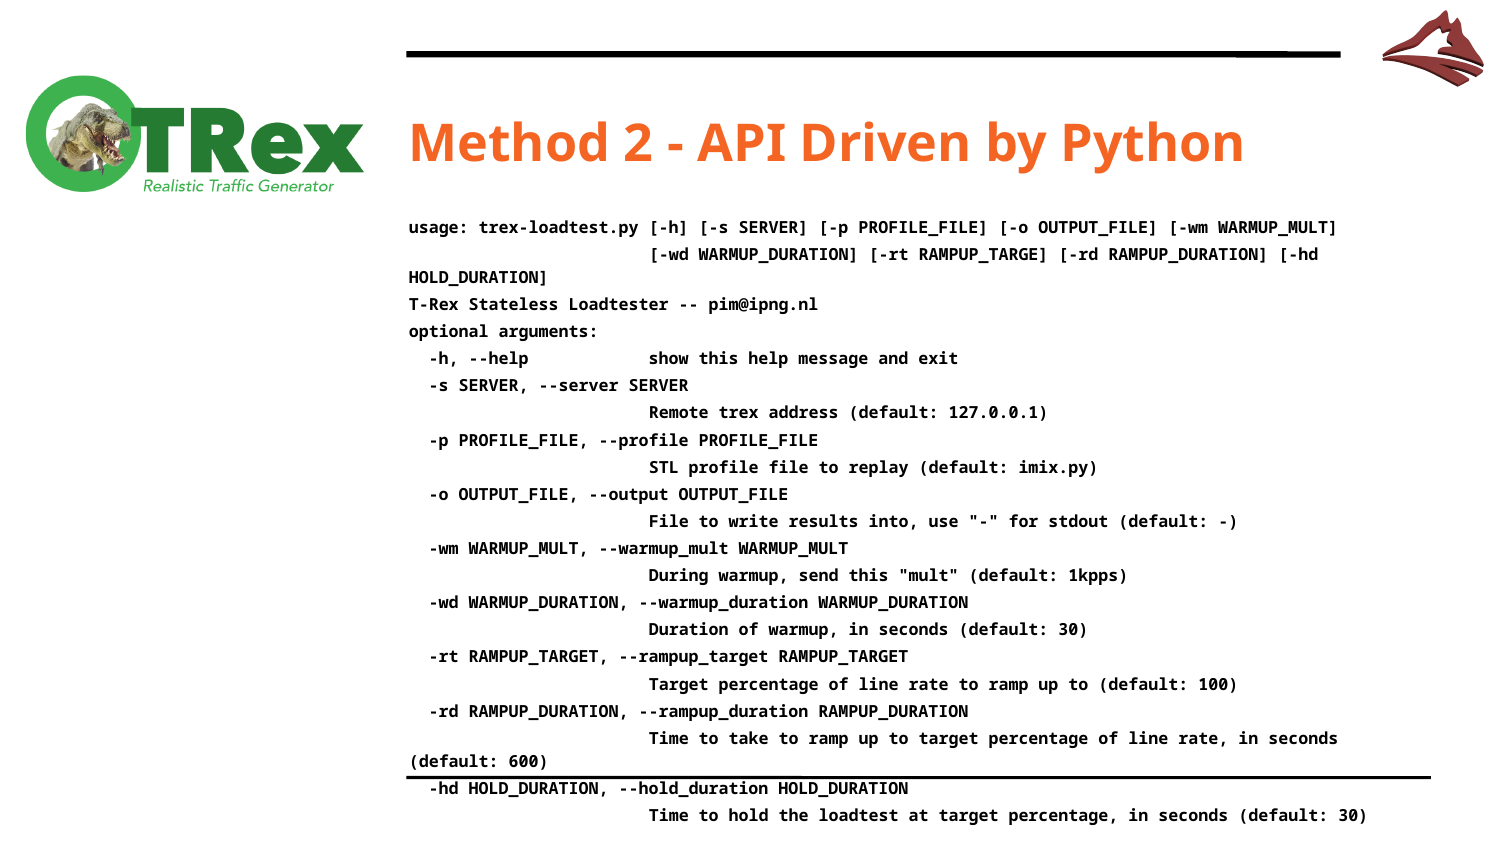

Method 2 - API Driven by Python
# usage: trex-loadtest.py [-h] [-s SERVER] [-p PROFILE_FILE] [-o OUTPUT_FILE] [-wm WARMUP_MULT]
 [-wd WARMUP_DURATION] [-rt RAMPUP_TARGE] [-rd RAMPUP_DURATION] [-hd HOLD_DURATION]
T-Rex Stateless Loadtester -- pim@ipng.nl
optional arguments:
 -h, --help show this help message and exit
 -s SERVER, --server SERVER
 Remote trex address (default: 127.0.0.1)
 -p PROFILE_FILE, --profile PROFILE_FILE
 STL profile file to replay (default: imix.py)
 -o OUTPUT_FILE, --output OUTPUT_FILE
 File to write results into, use "-" for stdout (default: -)
 -wm WARMUP_MULT, --warmup_mult WARMUP_MULT
 During warmup, send this "mult" (default: 1kpps)
 -wd WARMUP_DURATION, --warmup_duration WARMUP_DURATION
 Duration of warmup, in seconds (default: 30)
 -rt RAMPUP_TARGET, --rampup_target RAMPUP_TARGET
 Target percentage of line rate to ramp up to (default: 100)
 -rd RAMPUP_DURATION, --rampup_duration RAMPUP_DURATION
 Time to take to ramp up to target percentage of line rate, in seconds (default: 600)
 -hd HOLD_DURATION, --hold_duration HOLD_DURATION
 Time to hold the loadtest at target percentage, in seconds (default: 30)